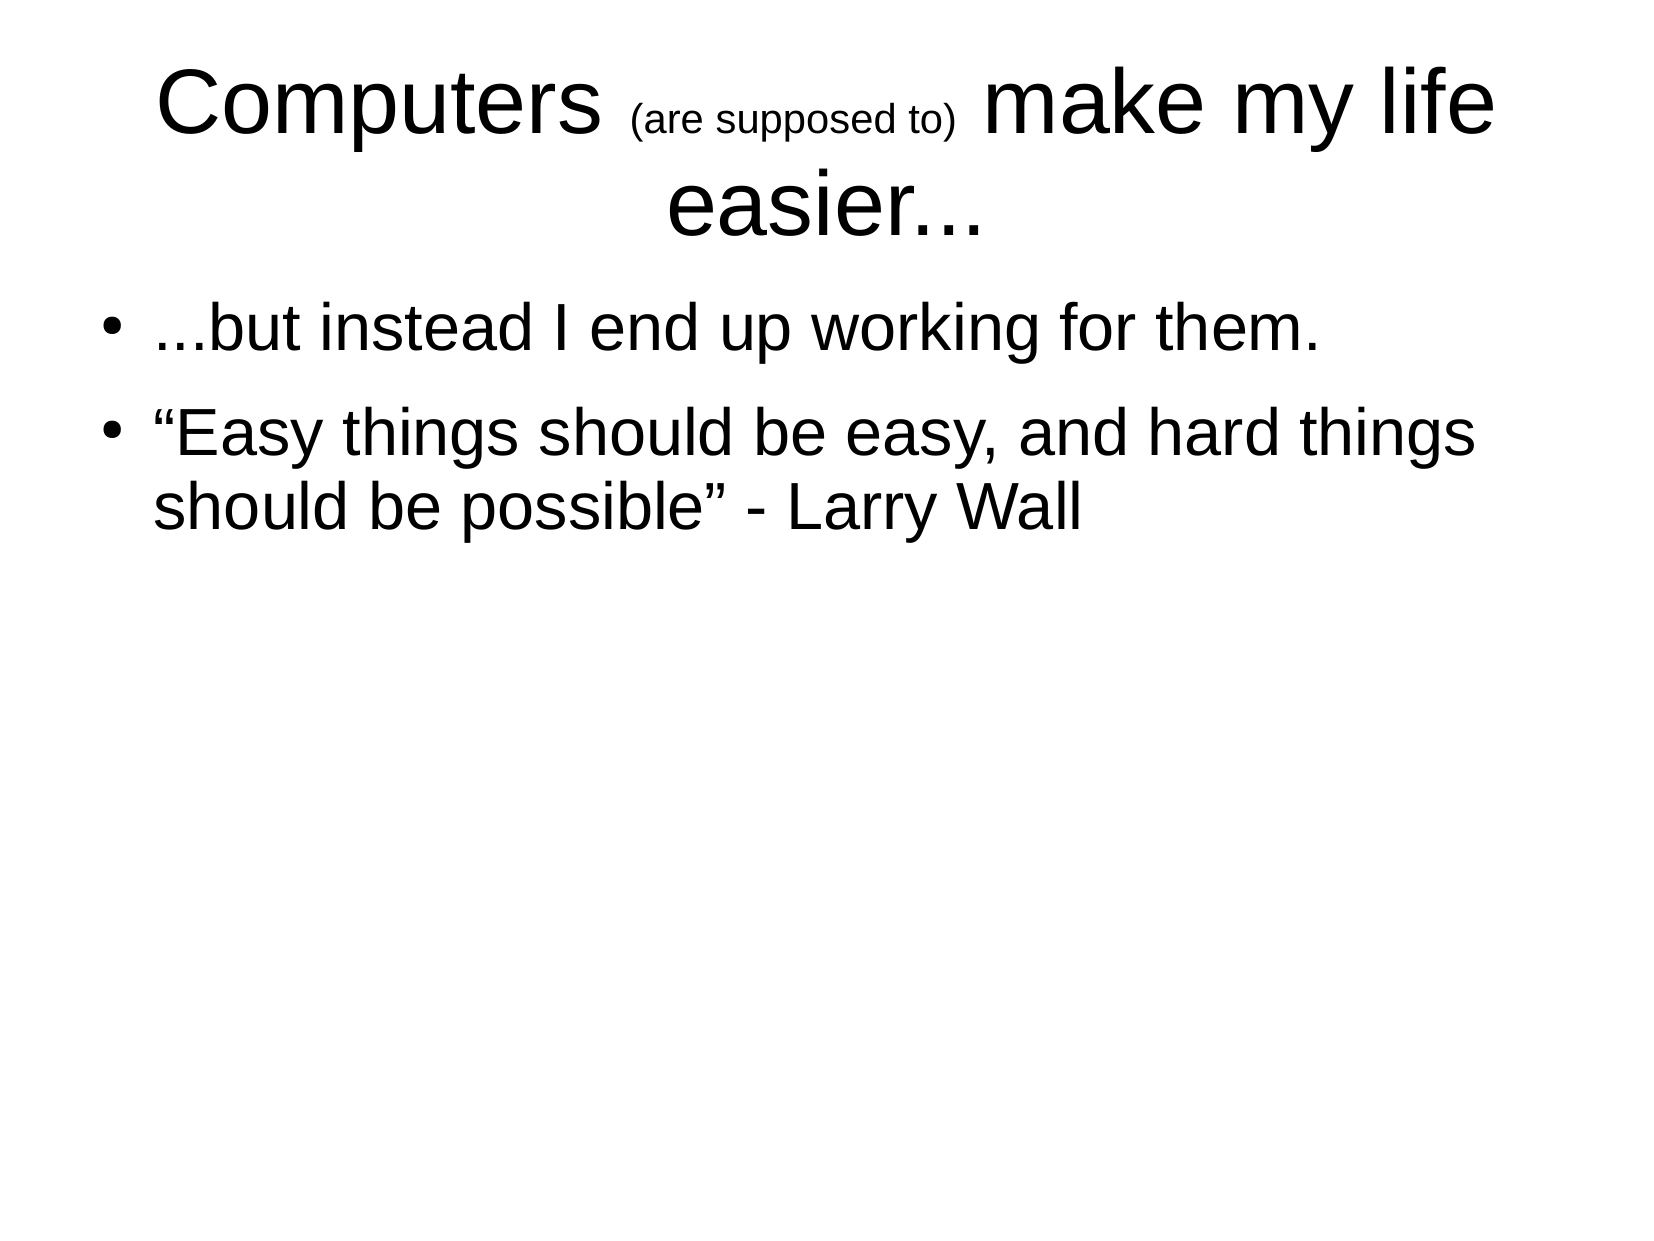

# Computers (are supposed to) make my life easier...
...but instead I end up working for them.
“Easy things should be easy, and hard things should be possible” - Larry Wall